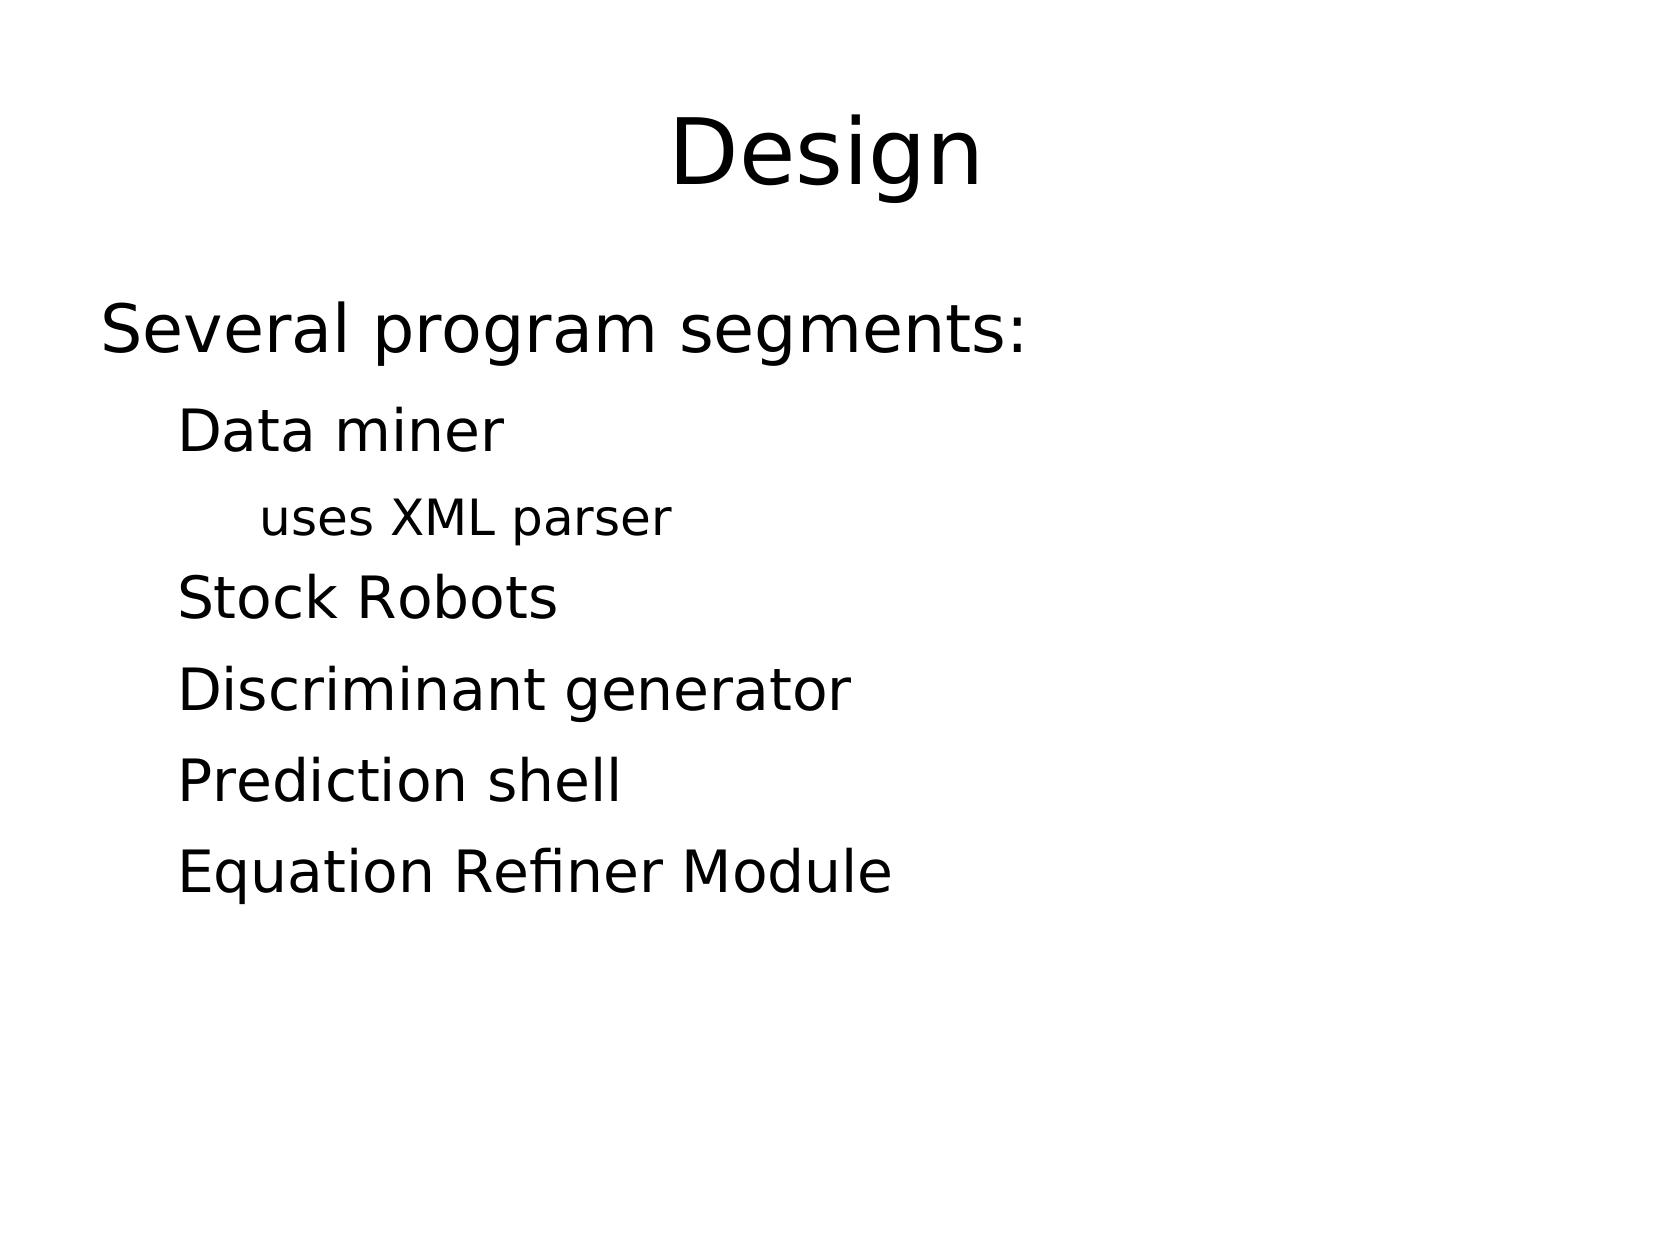

# Design
Several program segments:
Data miner
uses XML parser
Stock Robots
Discriminant generator
Prediction shell
Equation Refiner Module